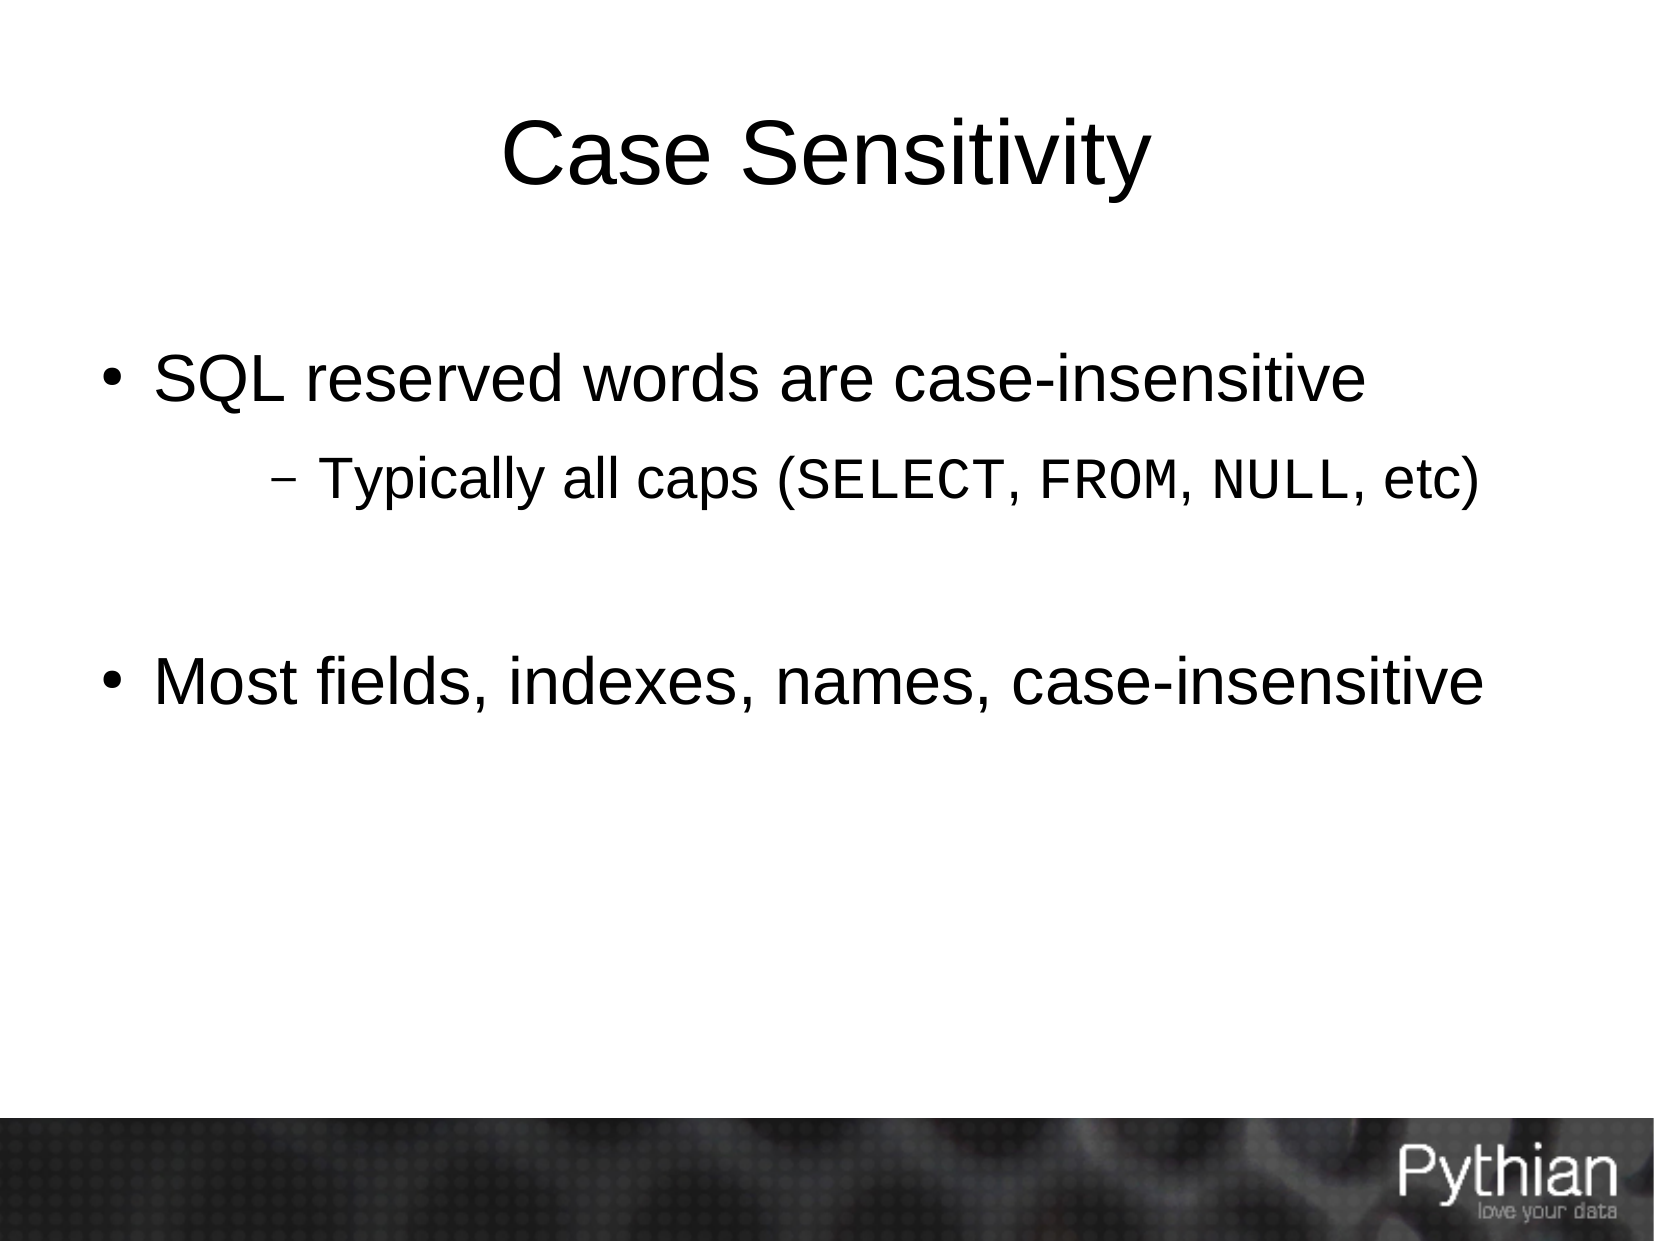

# Case Sensitivity
SQL reserved words are case-insensitive
Typically all caps (SELECT, FROM, NULL, etc)
Most fields, indexes, names, case-insensitive